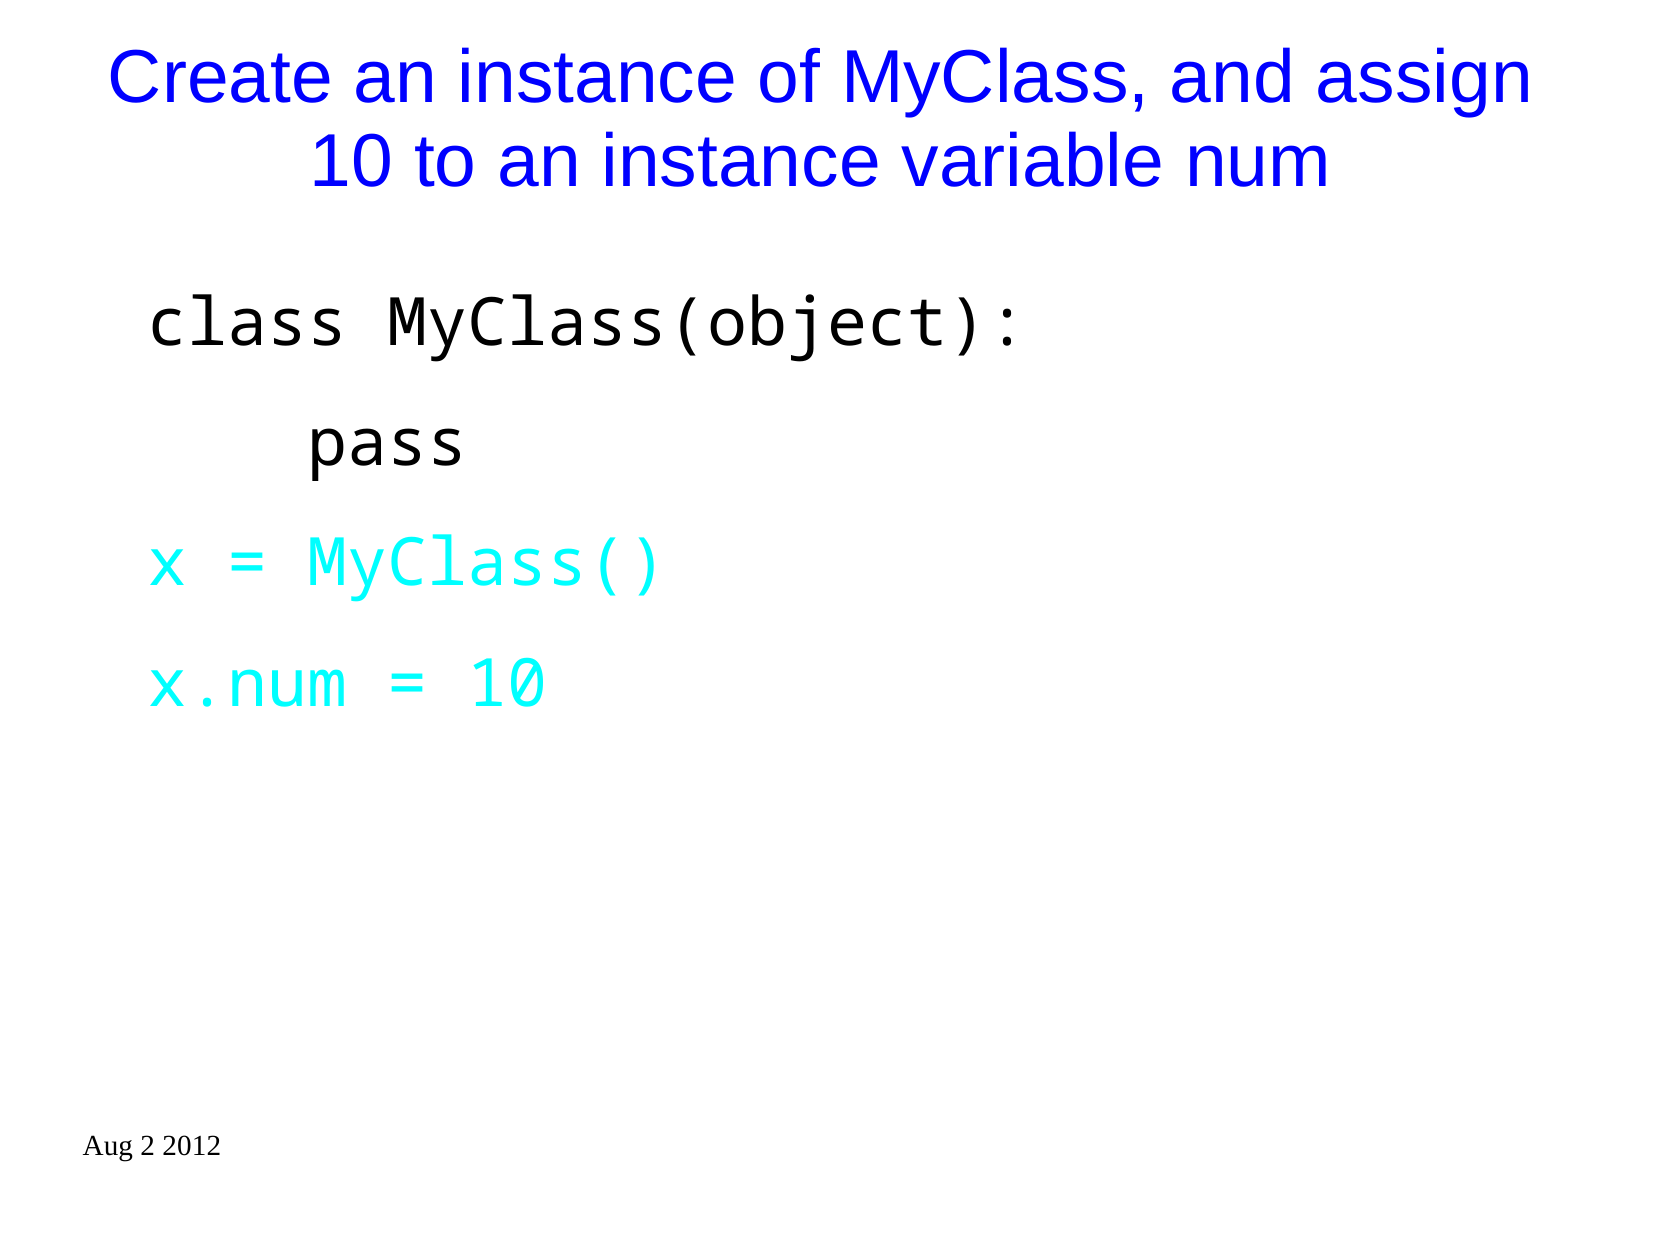

# Create an instance of MyClass, and assign 10 to an instance variable num
class MyClass(object):
 pass
x = MyClass()
x.num = 10
Aug 2 2012